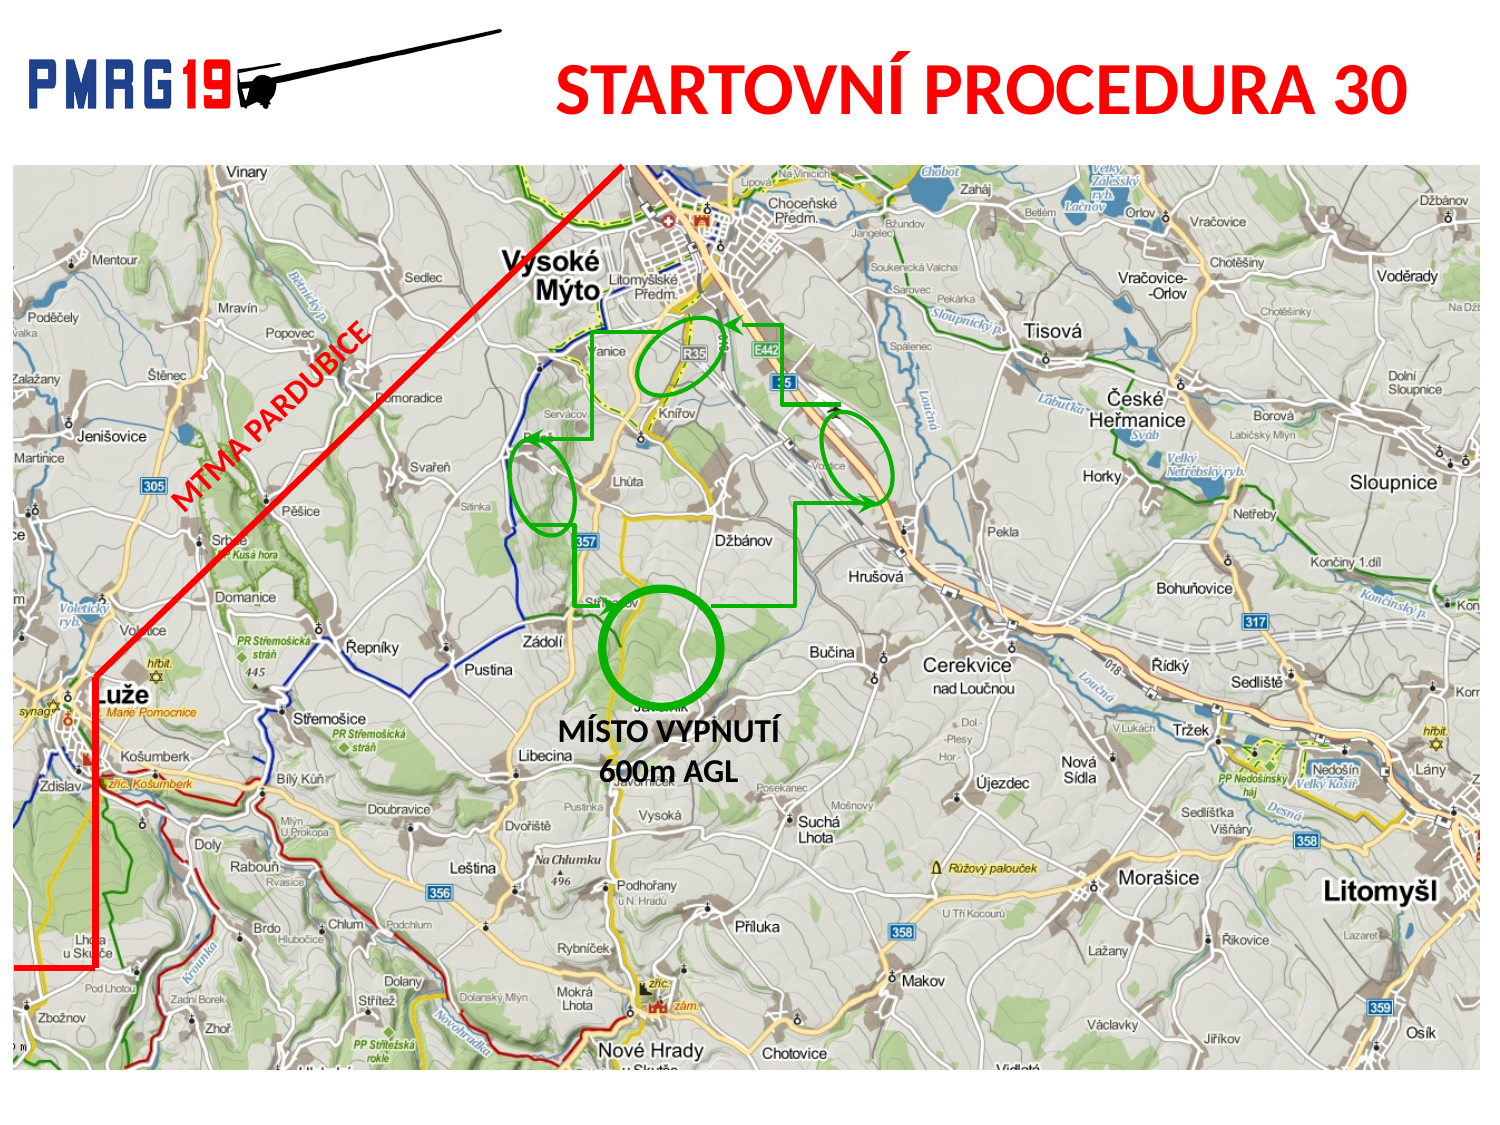

# STARTOVNÍ PROCEDURA 30
MTMA PARDUBICE
MÍSTO VYPNUTÍ
600m AGL